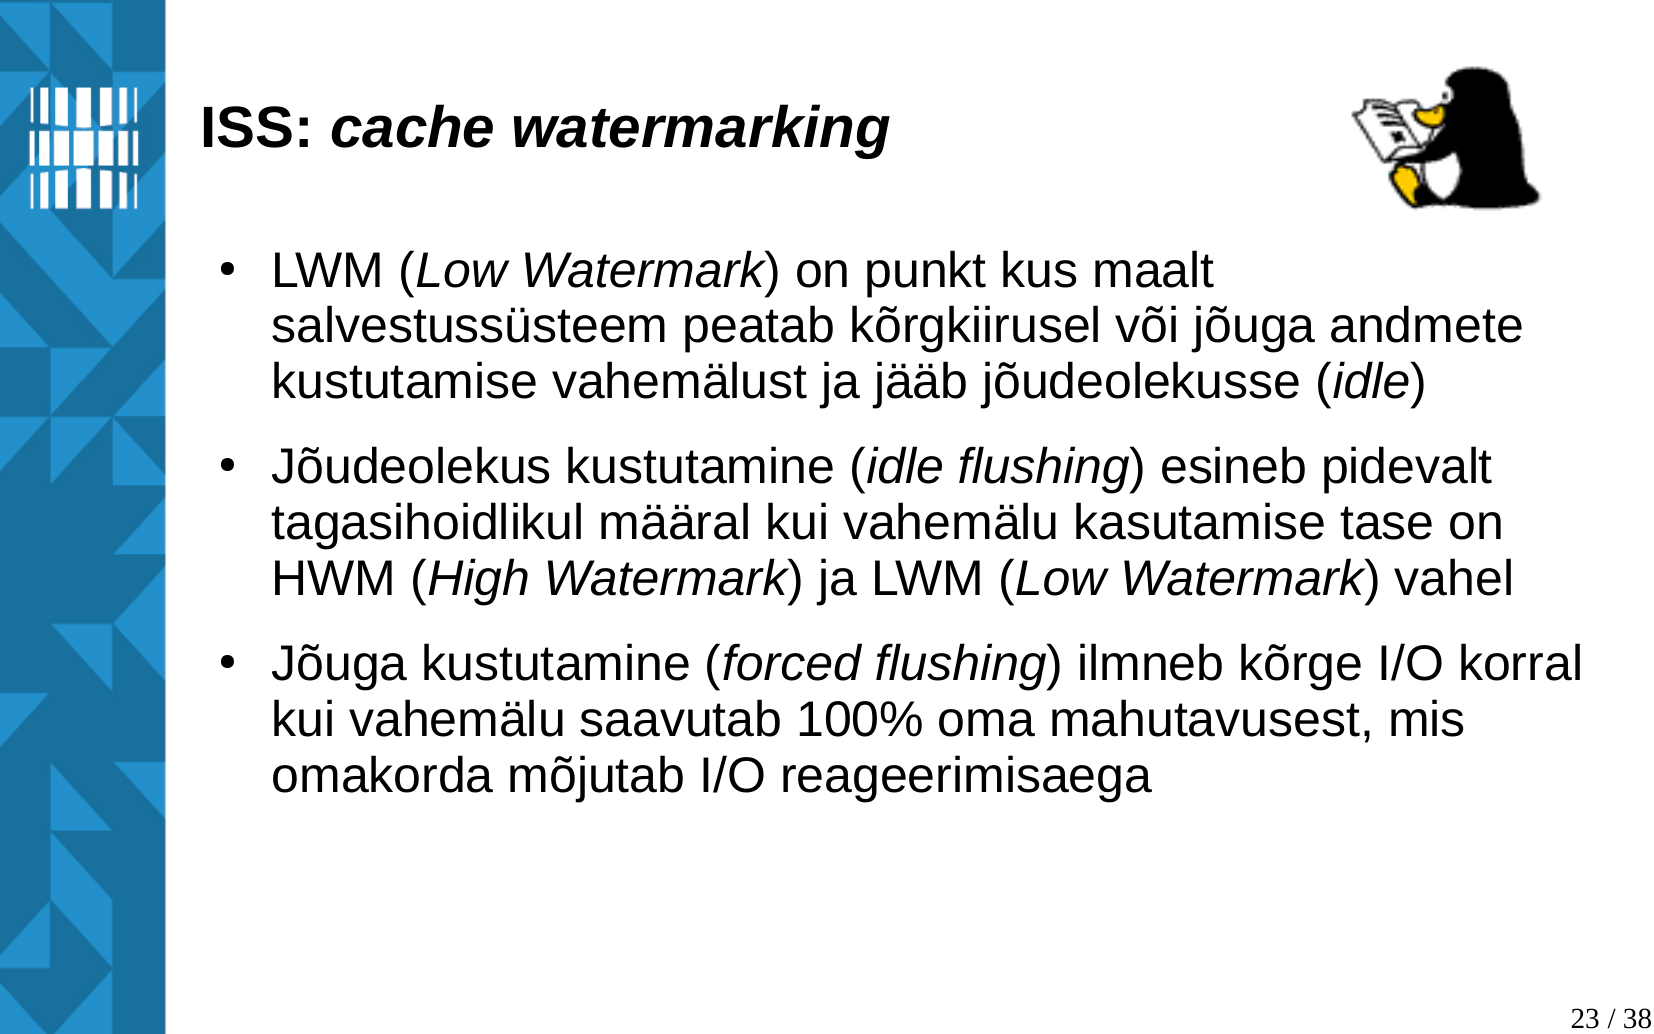

# ISS: cache watermarking
LWM (Low Watermark) on punkt kus maalt salvestussüsteem peatab kõrgkiirusel või jõuga andmete kustutamise vahemälust ja jääb jõudeolekusse (idle)
Jõudeolekus kustutamine (idle flushing) esineb pidevalt tagasihoidlikul määral kui vahemälu kasutamise tase on HWM (High Watermark) ja LWM (Low Watermark) vahel
Jõuga kustutamine (forced flushing) ilmneb kõrge I/O korral kui vahemälu saavutab 100% oma mahutavusest, mis omakorda mõjutab I/O reageerimisaega